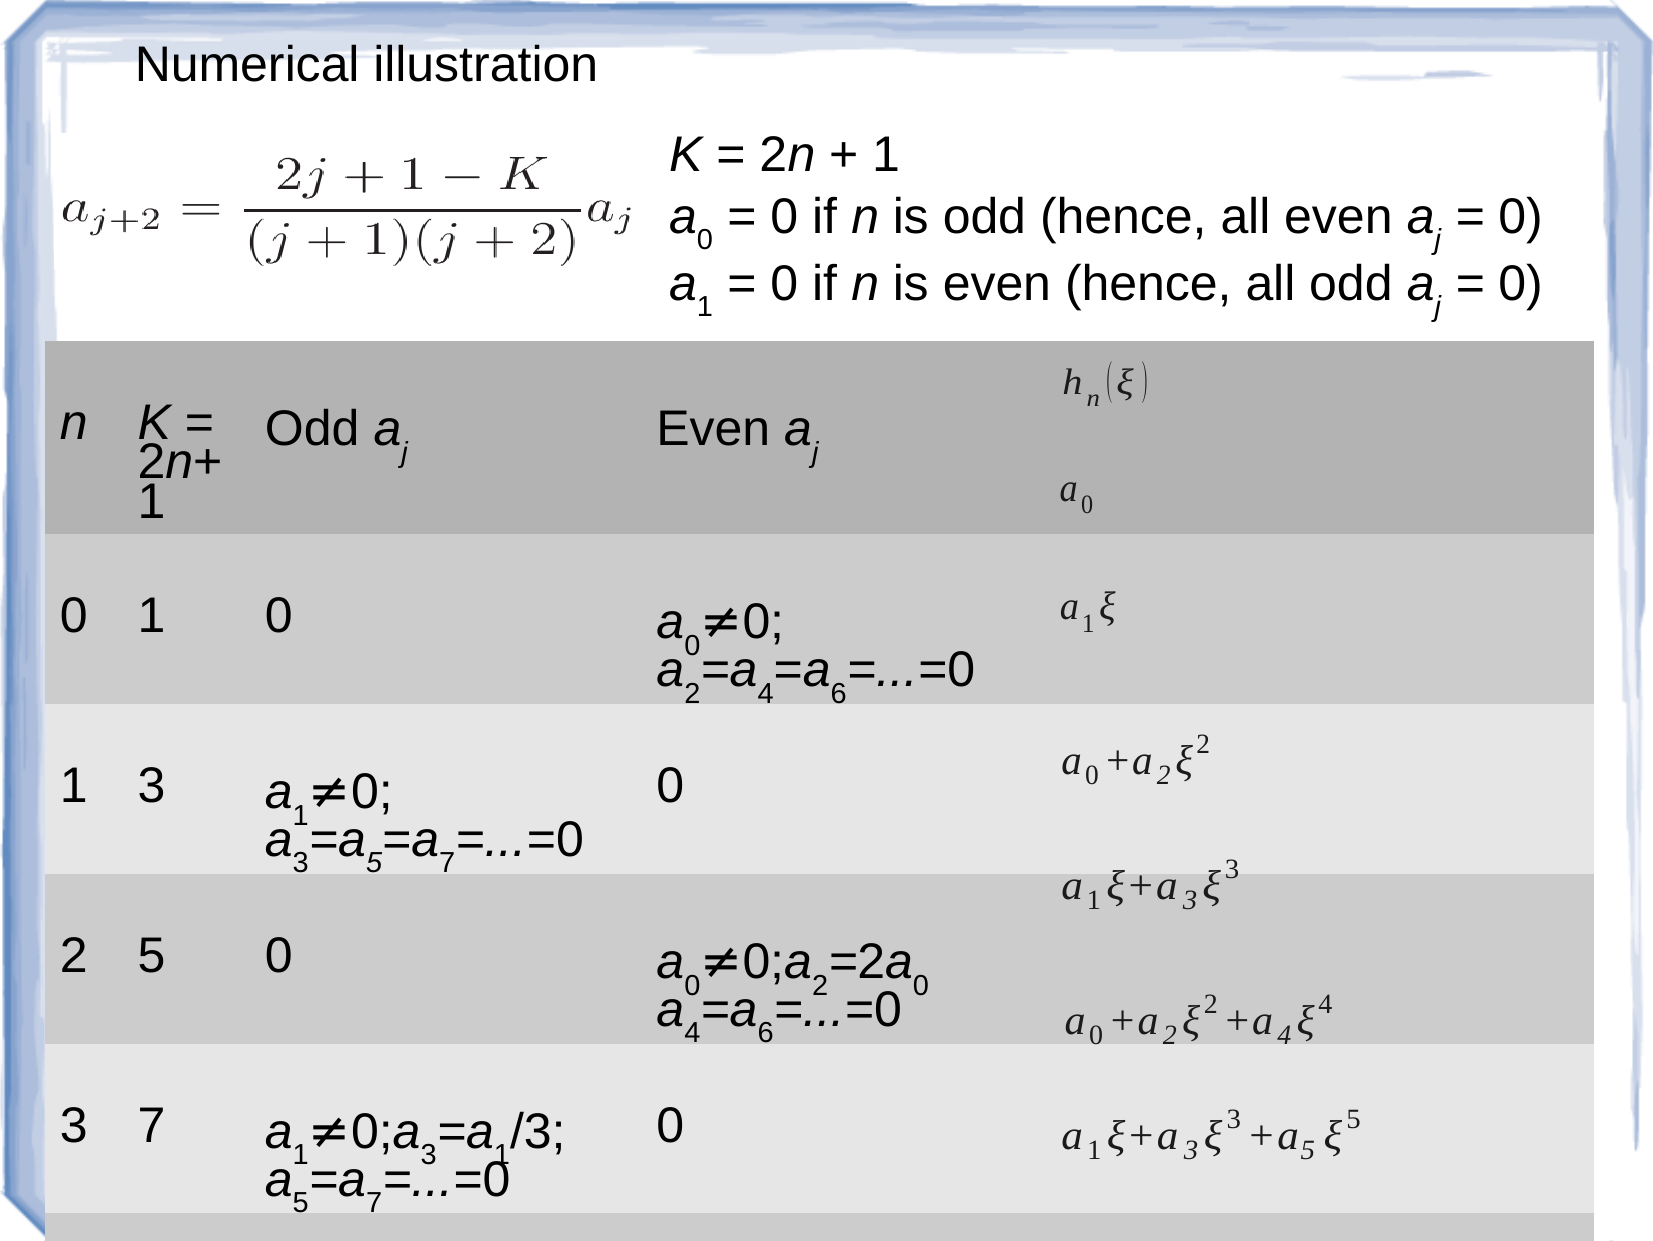

Numerical illustration
K = 2n + 1
a0 = 0 if n is odd (hence, all even aj = 0)
a1 = 0 if n is even (hence, all odd aj = 0)
| n | K = 2n+1 | Odd aj | Even aj | |
| --- | --- | --- | --- | --- |
| 0 | 1 | 0 | a0≠0; a2=a4=a6=...=0 | |
| 1 | 3 | a1≠0; a3=a5=a7=...=0 | 0 | |
| 2 | 5 | 0 | a0≠0;a2=2a0 a4=a6=...=0 | |
| 3 | 7 | a1≠0;a3=a1/3; a5=a7=...=0 | 0 | |
| 4 | 9 | 0 | a0≠0;a2=2a0; a4=-a2/3; a6=a8=...=0 | |
| 5 | 11 | a1≠0;a3=a1/3; a5=a3/5;a7=a9=...=0 | 0 | |